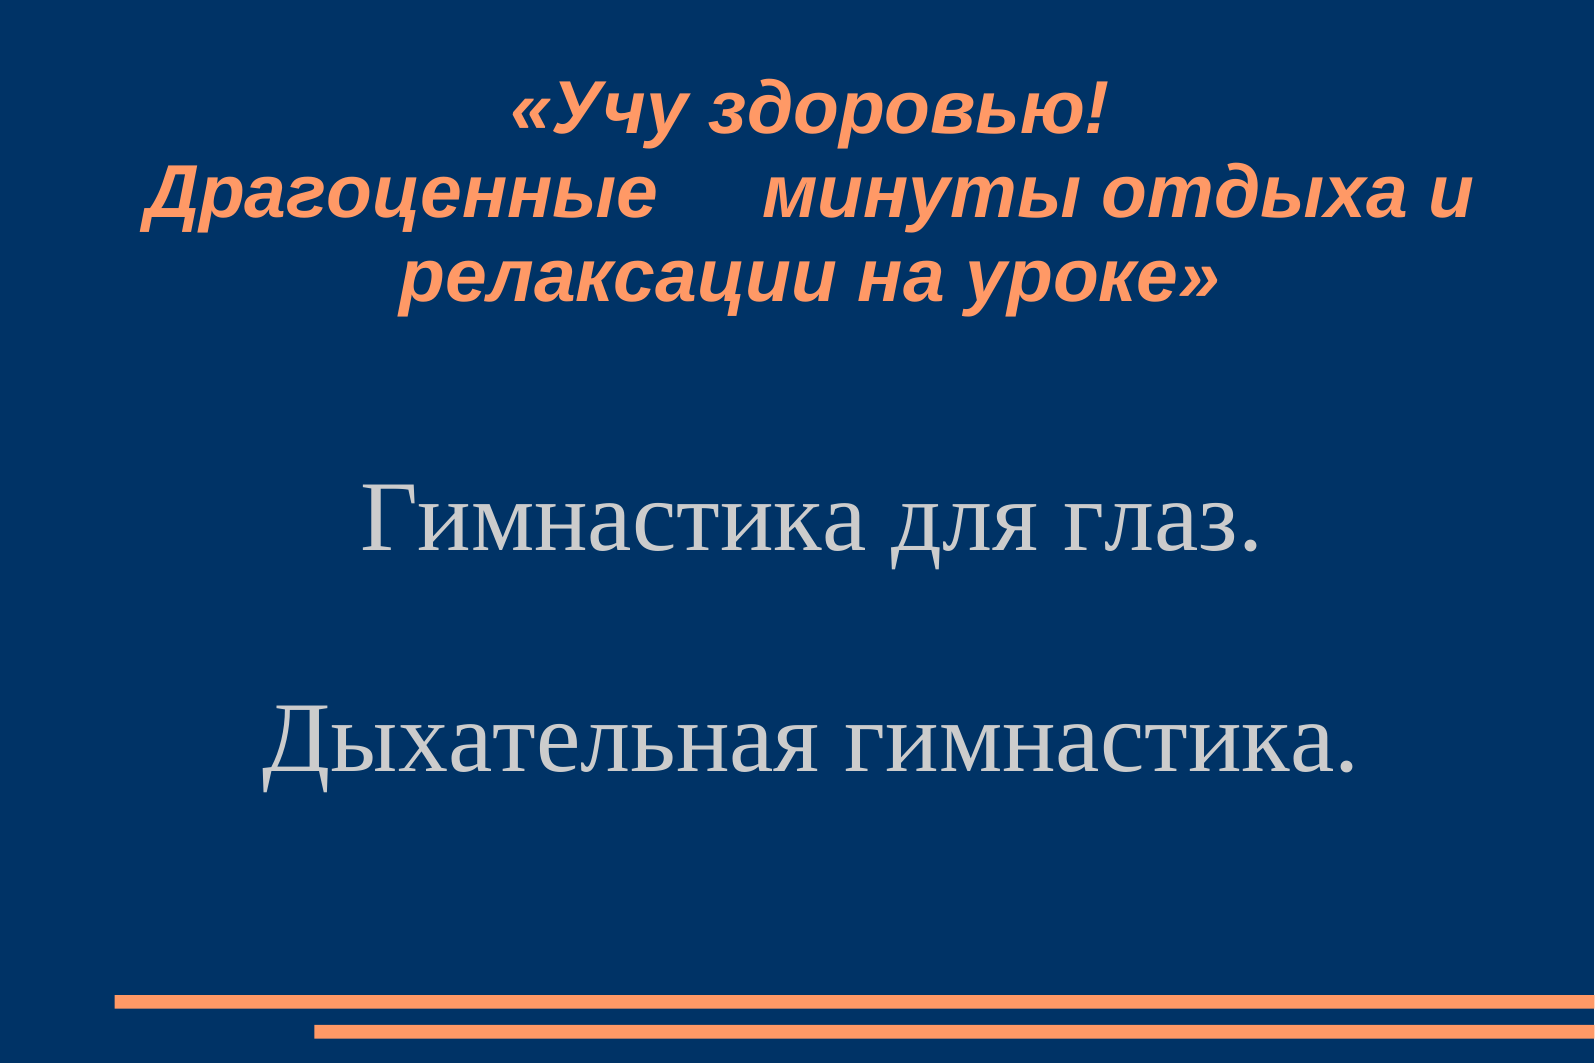

# «Учу здоровью! Драгоценные минуты отдыха и релаксации на уроке»
Гимнастика для глаз.
Дыхательная гимнастика.